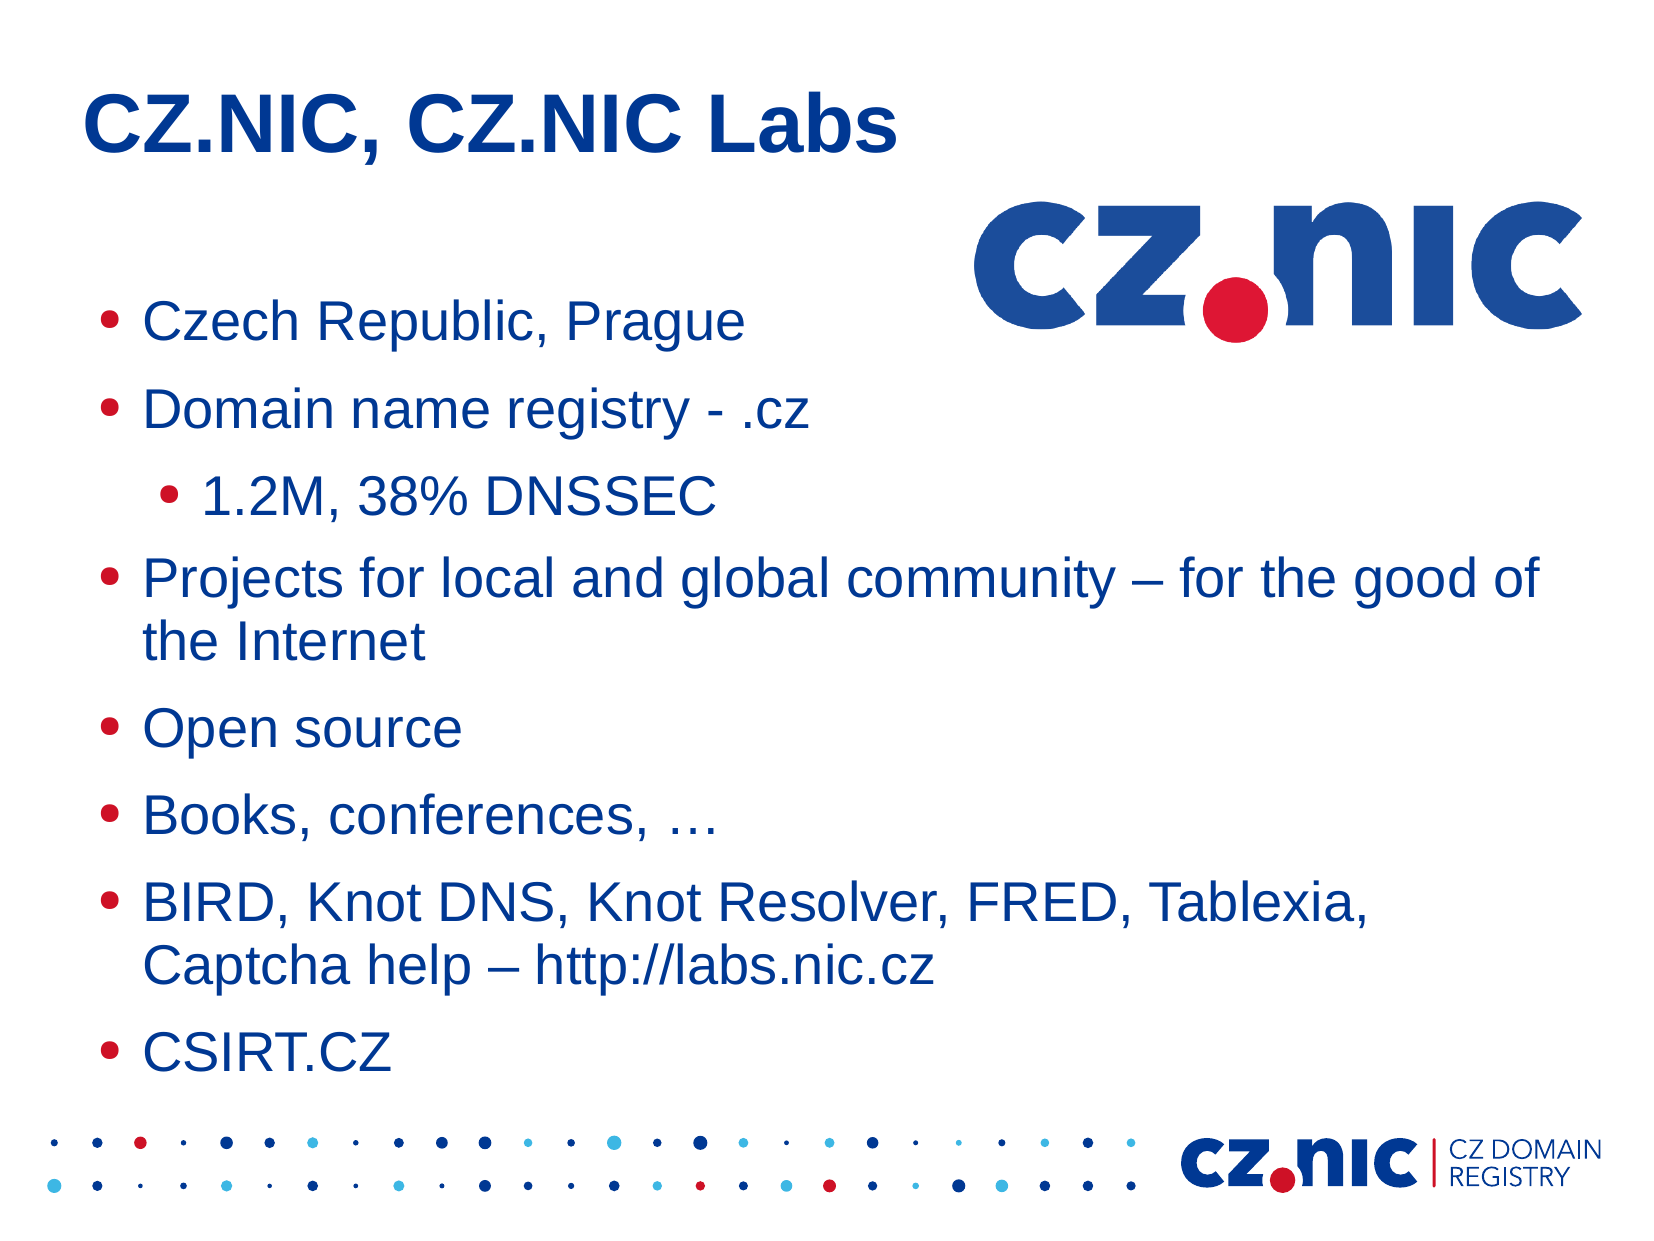

# CZ.NIC, CZ.NIC Labs
Czech Republic, Prague
Domain name registry - .cz
1.2M, 38% DNSSEC
Projects for local and global community – for the good of the Internet
Open source
Books, conferences, …
BIRD, Knot DNS, Knot Resolver, FRED, Tablexia, Captcha help – http://labs.nic.cz
CSIRT.CZ